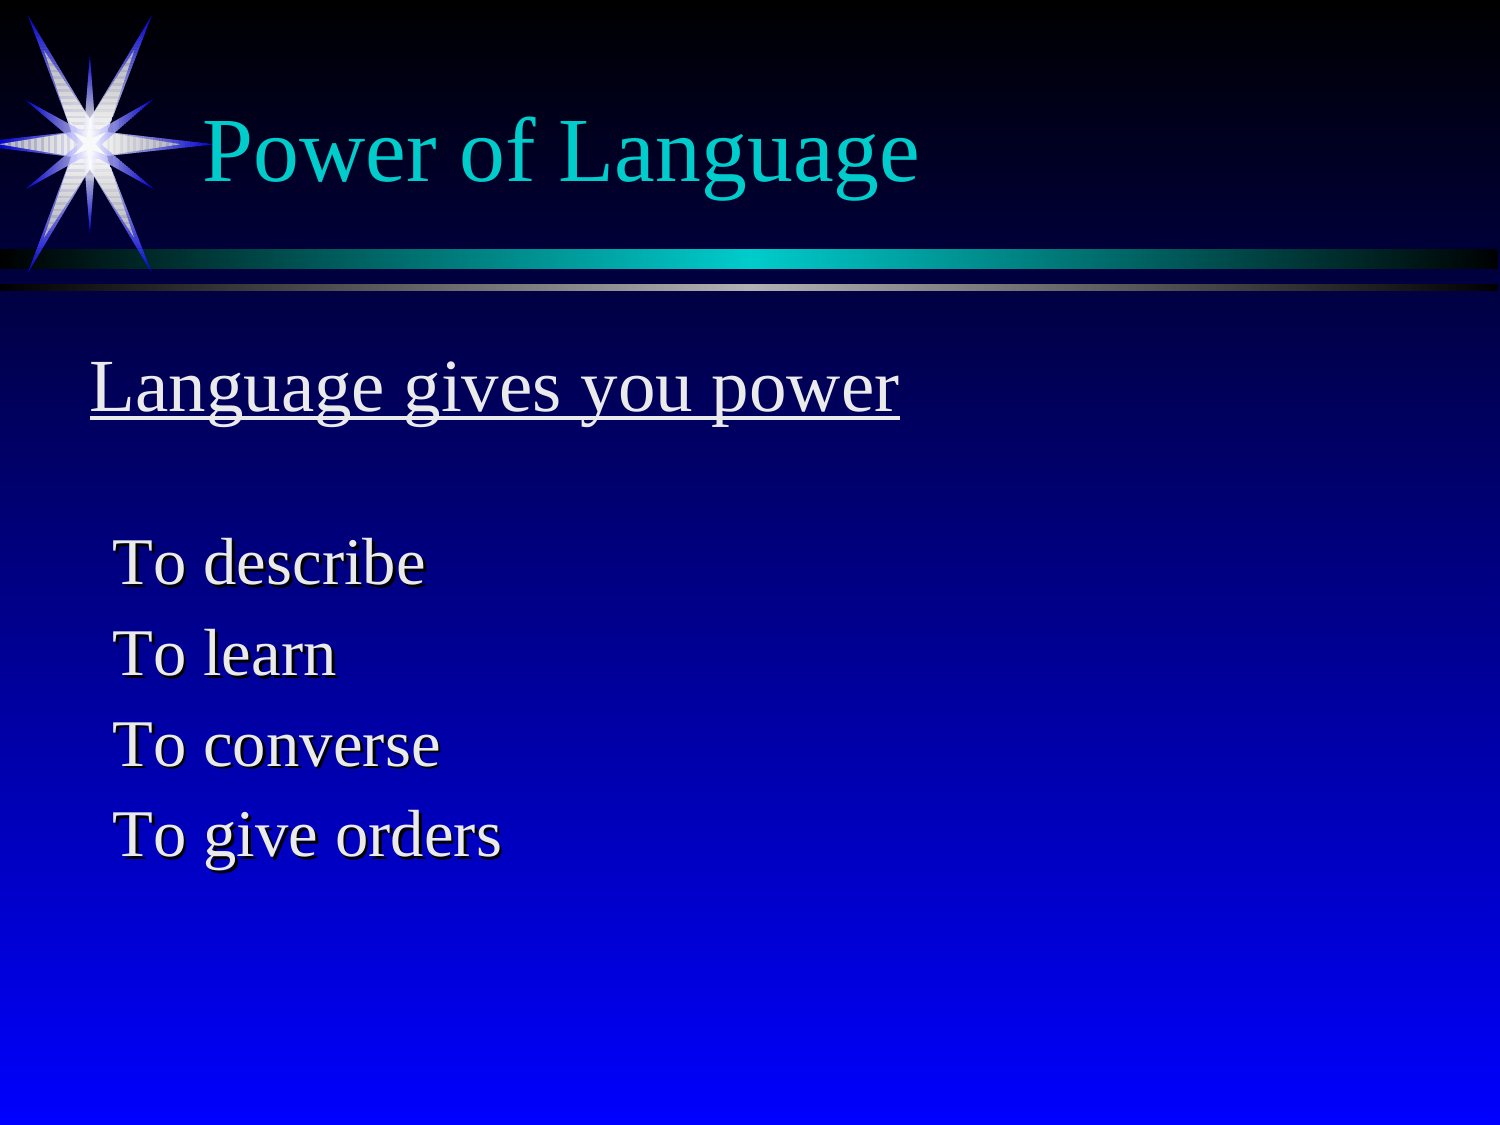

# Power of Language
Language gives you power
To describe
To learn
To converse
To give orders